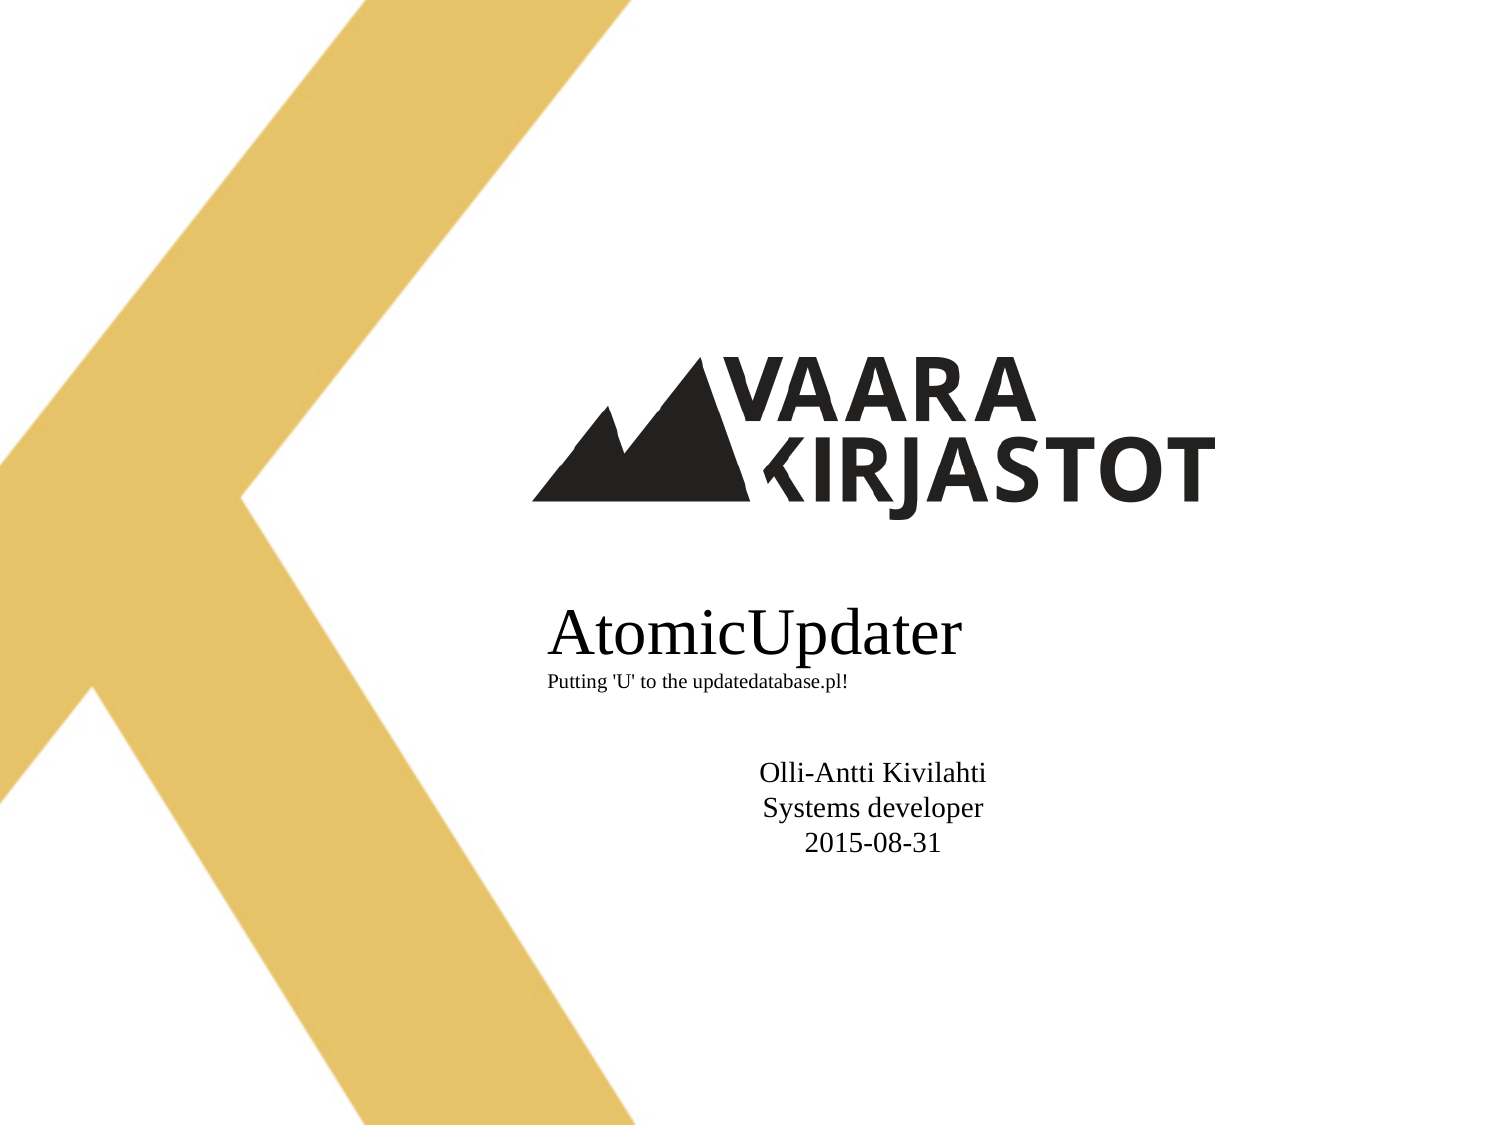

#
AtomicUpdater
Putting 'U' to the updatedatabase.pl!
Olli-Antti Kivilahti
Systems developer
2015-08-31